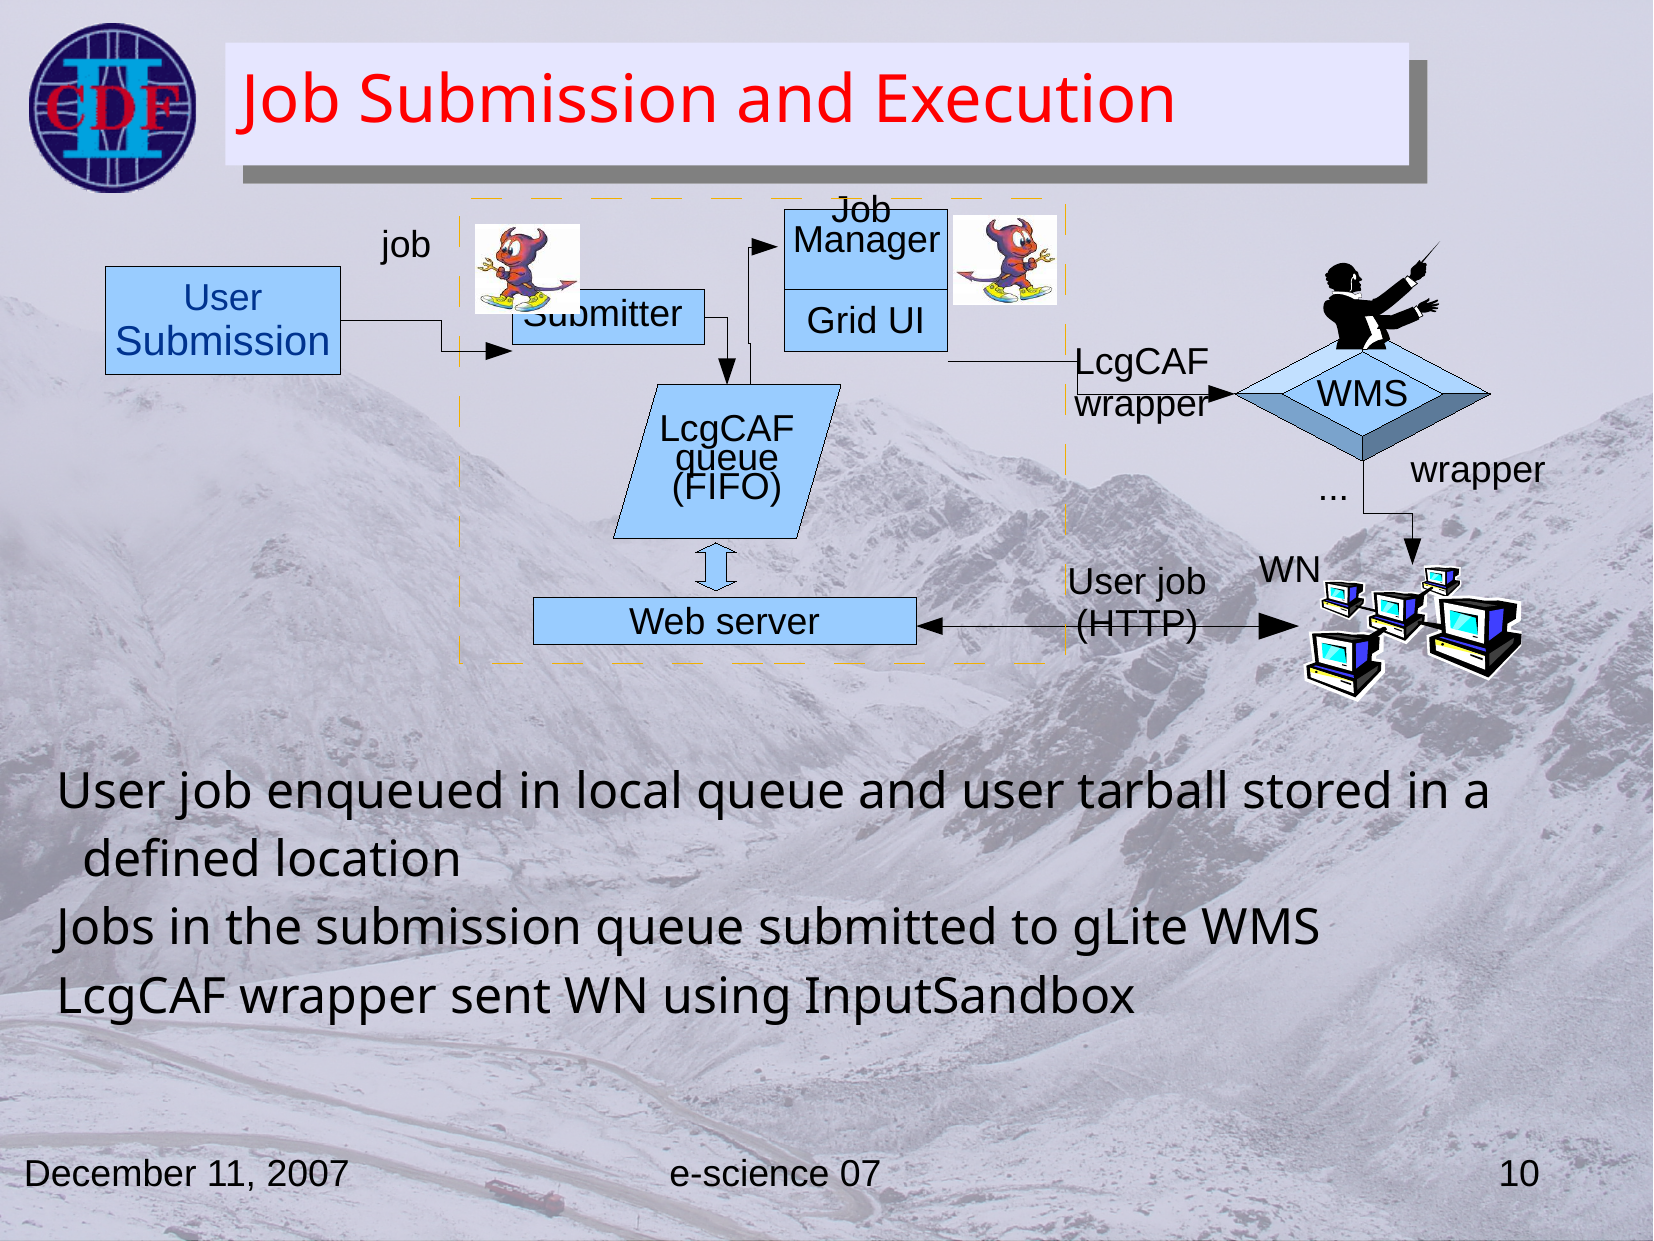

Job Submission and Execution
Job
Manager
job
User
Submission
Submitter
Grid UI
WMS
LcgCAF
wrapper
LcgCAF
queue
(FIFO)
wrapper
...
WN
User job
(HTTP)
Web server
 User job enqueued in local queue and user tarball stored in a
 defined location
 Jobs in the submission queue submitted to gLite WMS
 LcgCAF wrapper sent WN using InputSandbox
December 11, 2007
10
e-science 07
December 11, 2007